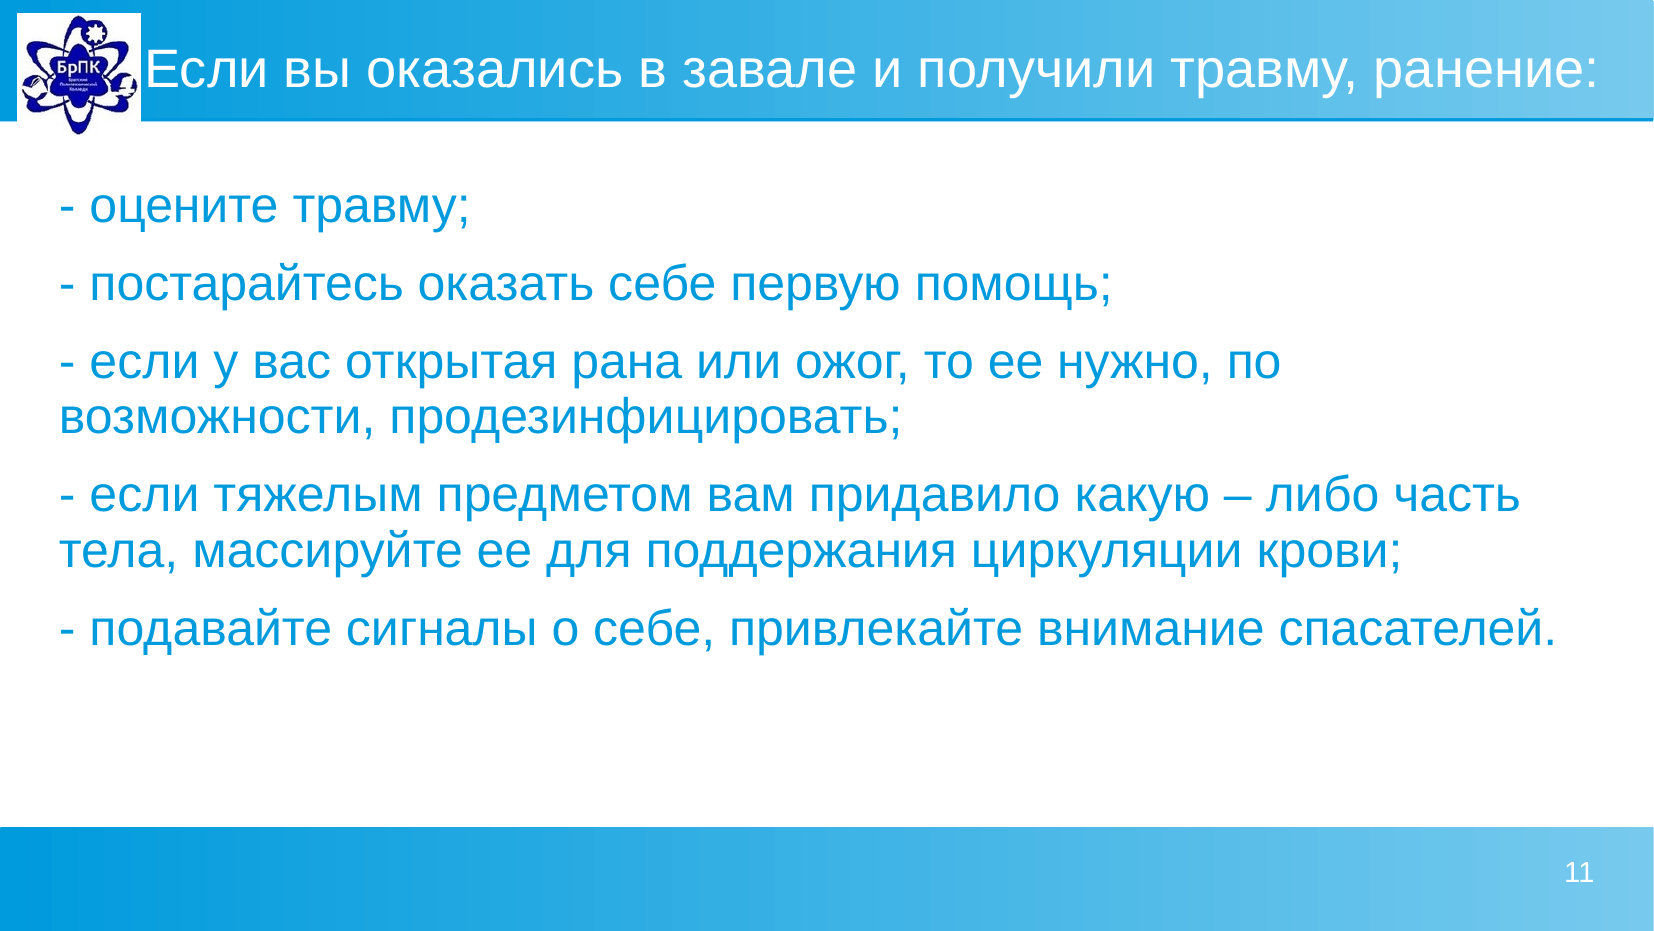

# Если вы оказались в завале и получили травму, ранение:
- оцените травму;
- постарайтесь оказать себе первую помощь;
- если у вас открытая рана или ожог, то ее нужно, по возможности, продезинфицировать;
- если тяжелым предметом вам придавило какую – либо часть тела, массируйте ее для поддержания циркуляции крови;
- подавайте сигналы о себе, привлекайте внимание спасателей.
11